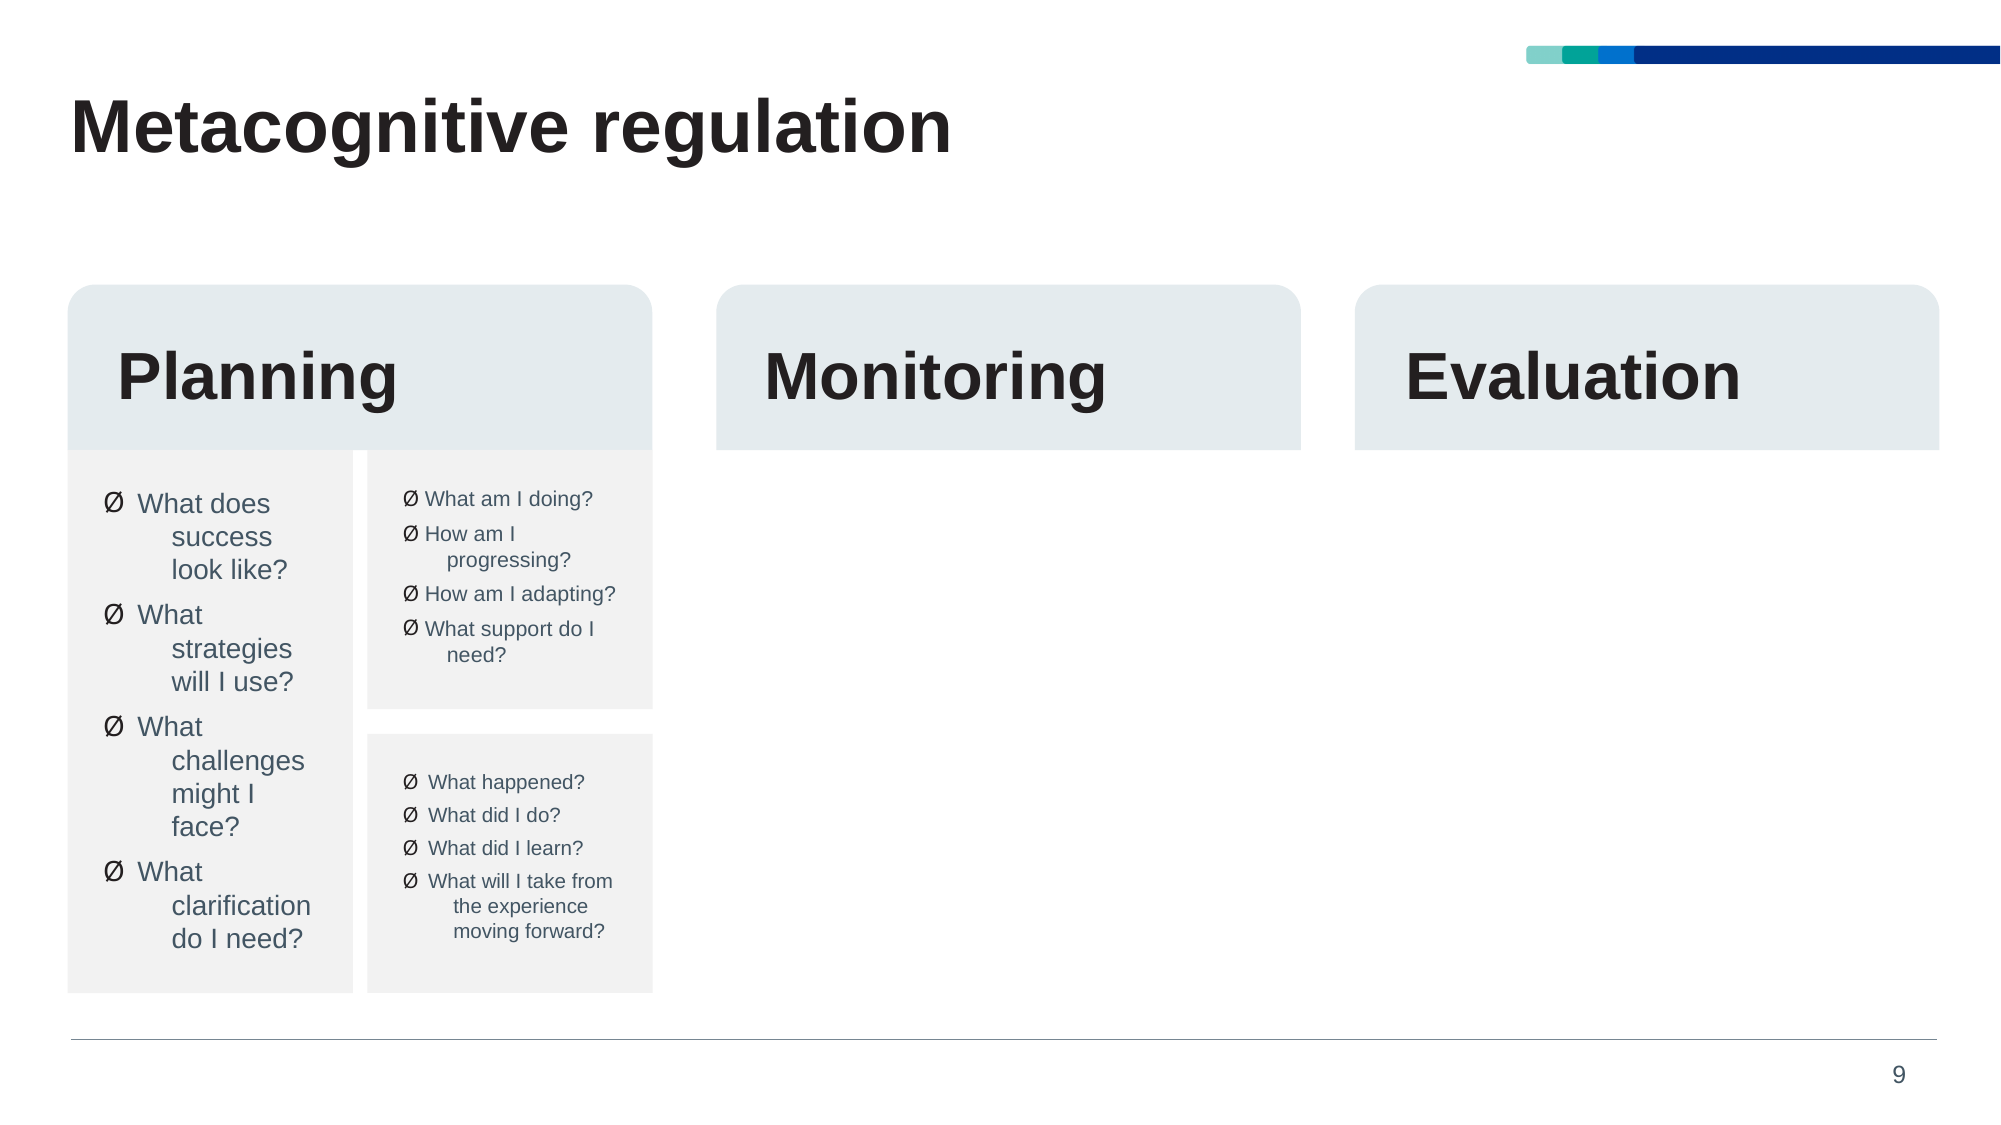

Metacognitive regulation
Monitoring
Evaluation
Planning
# What does success look like?
What strategies will I use?
What challenges might I face?
What clarification do I need?
What am I doing?
How am I progressing?
How am I adapting?
What support do I need?
What happened?
What did I do?
What did I learn?
What will I take from the experience moving forward?